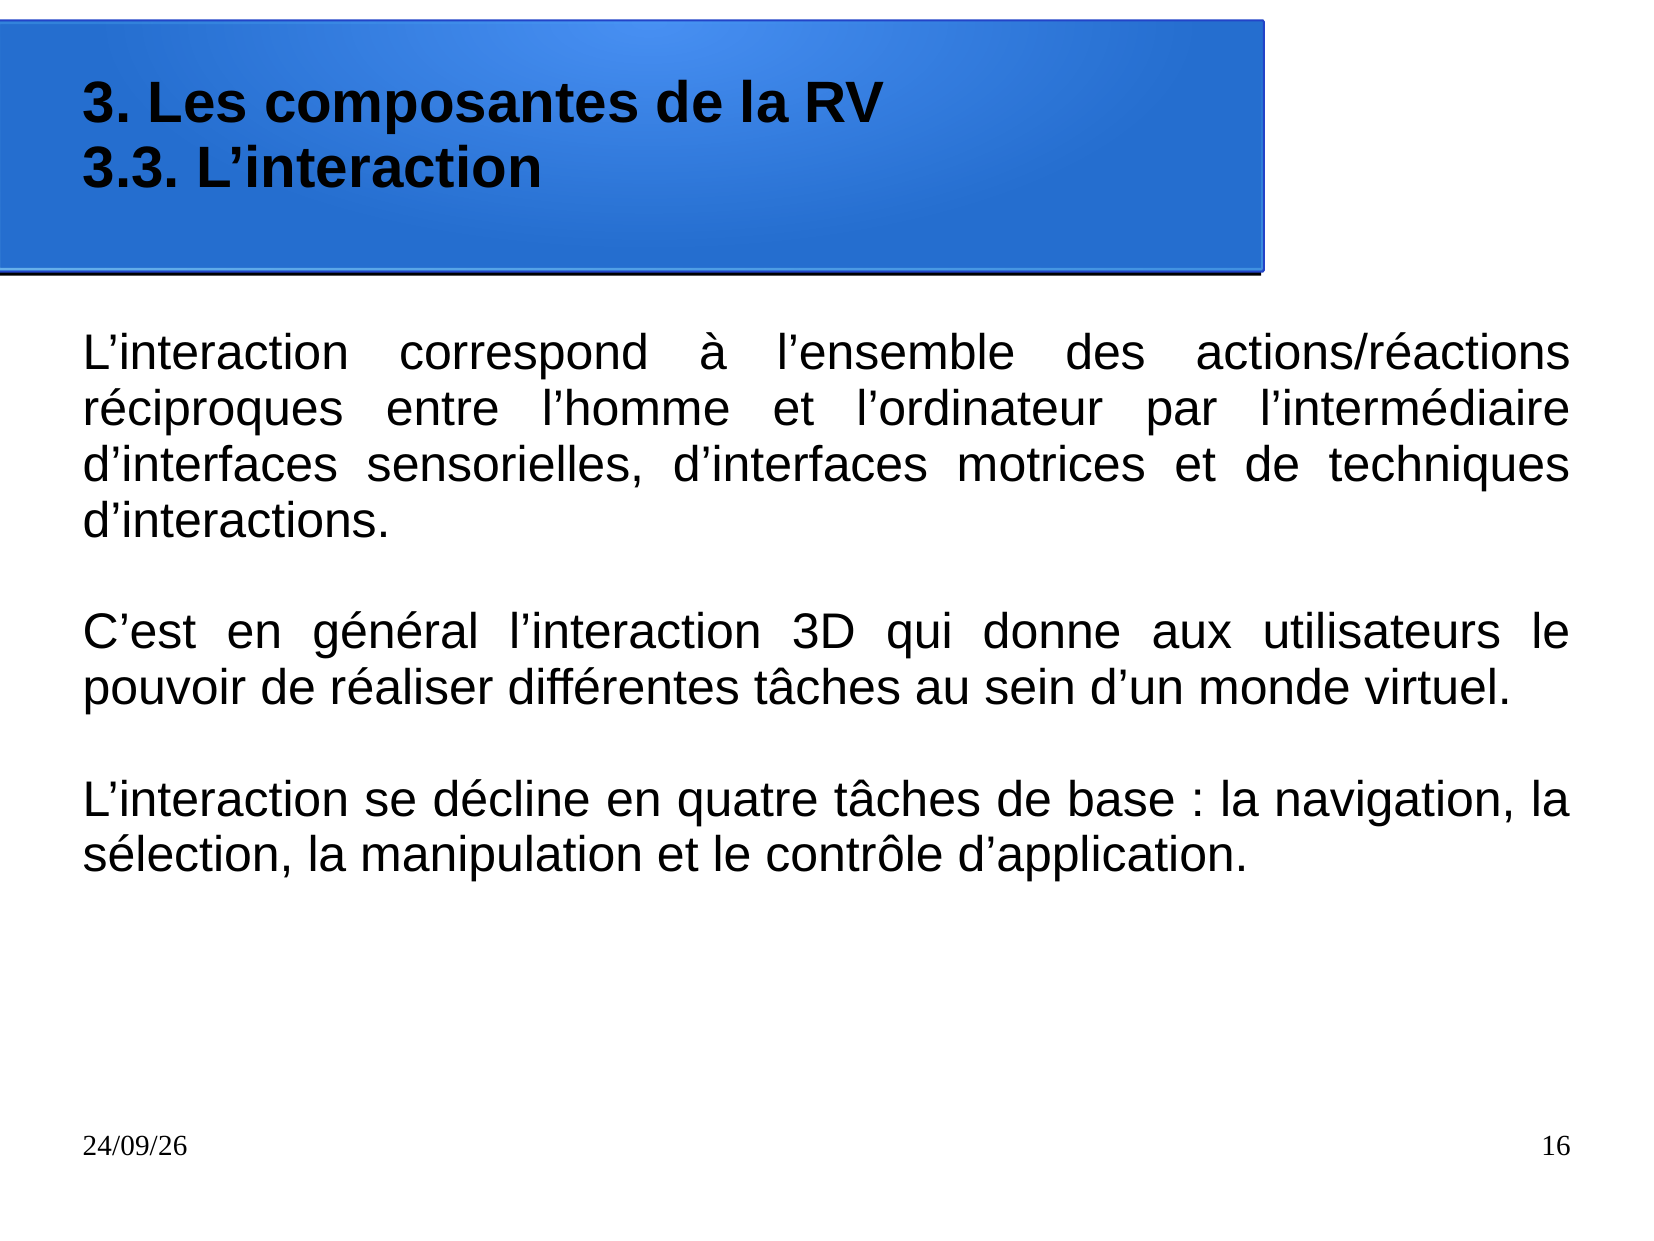

# 3. Les composantes de la RV 3.3. L’interaction
L’interaction correspond à l’ensemble des actions/réactions réciproques entre l’homme et l’ordinateur par l’intermédiaire d’interfaces sensorielles, d’interfaces motrices et de techniques d’interactions.
C’est en général l’interaction 3D qui donne aux utilisateurs le pouvoir de réaliser différentes tâches au sein d’un monde virtuel.
L’interaction se décline en quatre tâches de base : la navigation, la sélection, la manipulation et le contrôle d’application.
16